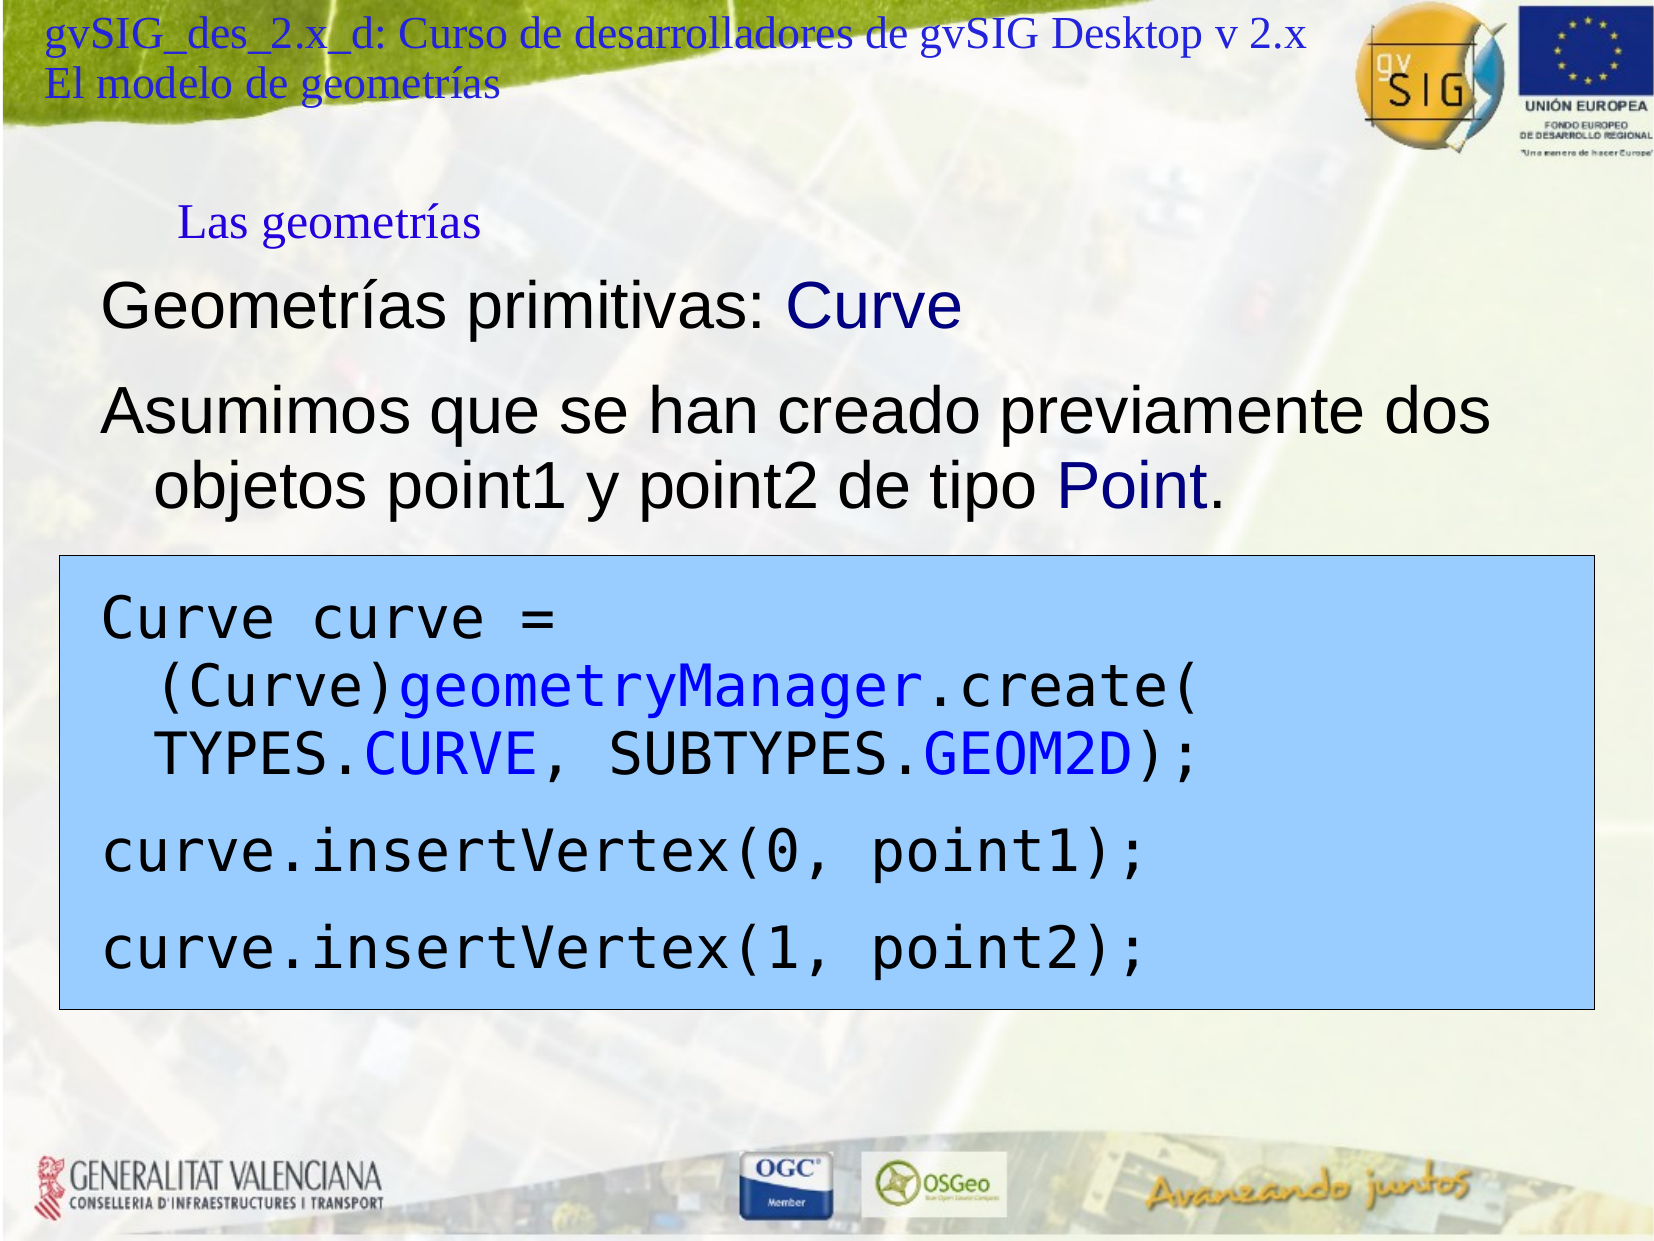

Las geometrías
# Geometrías primitivas: Curve
Asumimos que se han creado previamente dos objetos point1 y point2 de tipo Point.
Curve curve = (Curve)geometryManager.create( TYPES.CURVE, SUBTYPES.GEOM2D);
curve.insertVertex(0, point1);
curve.insertVertex(1, point2);